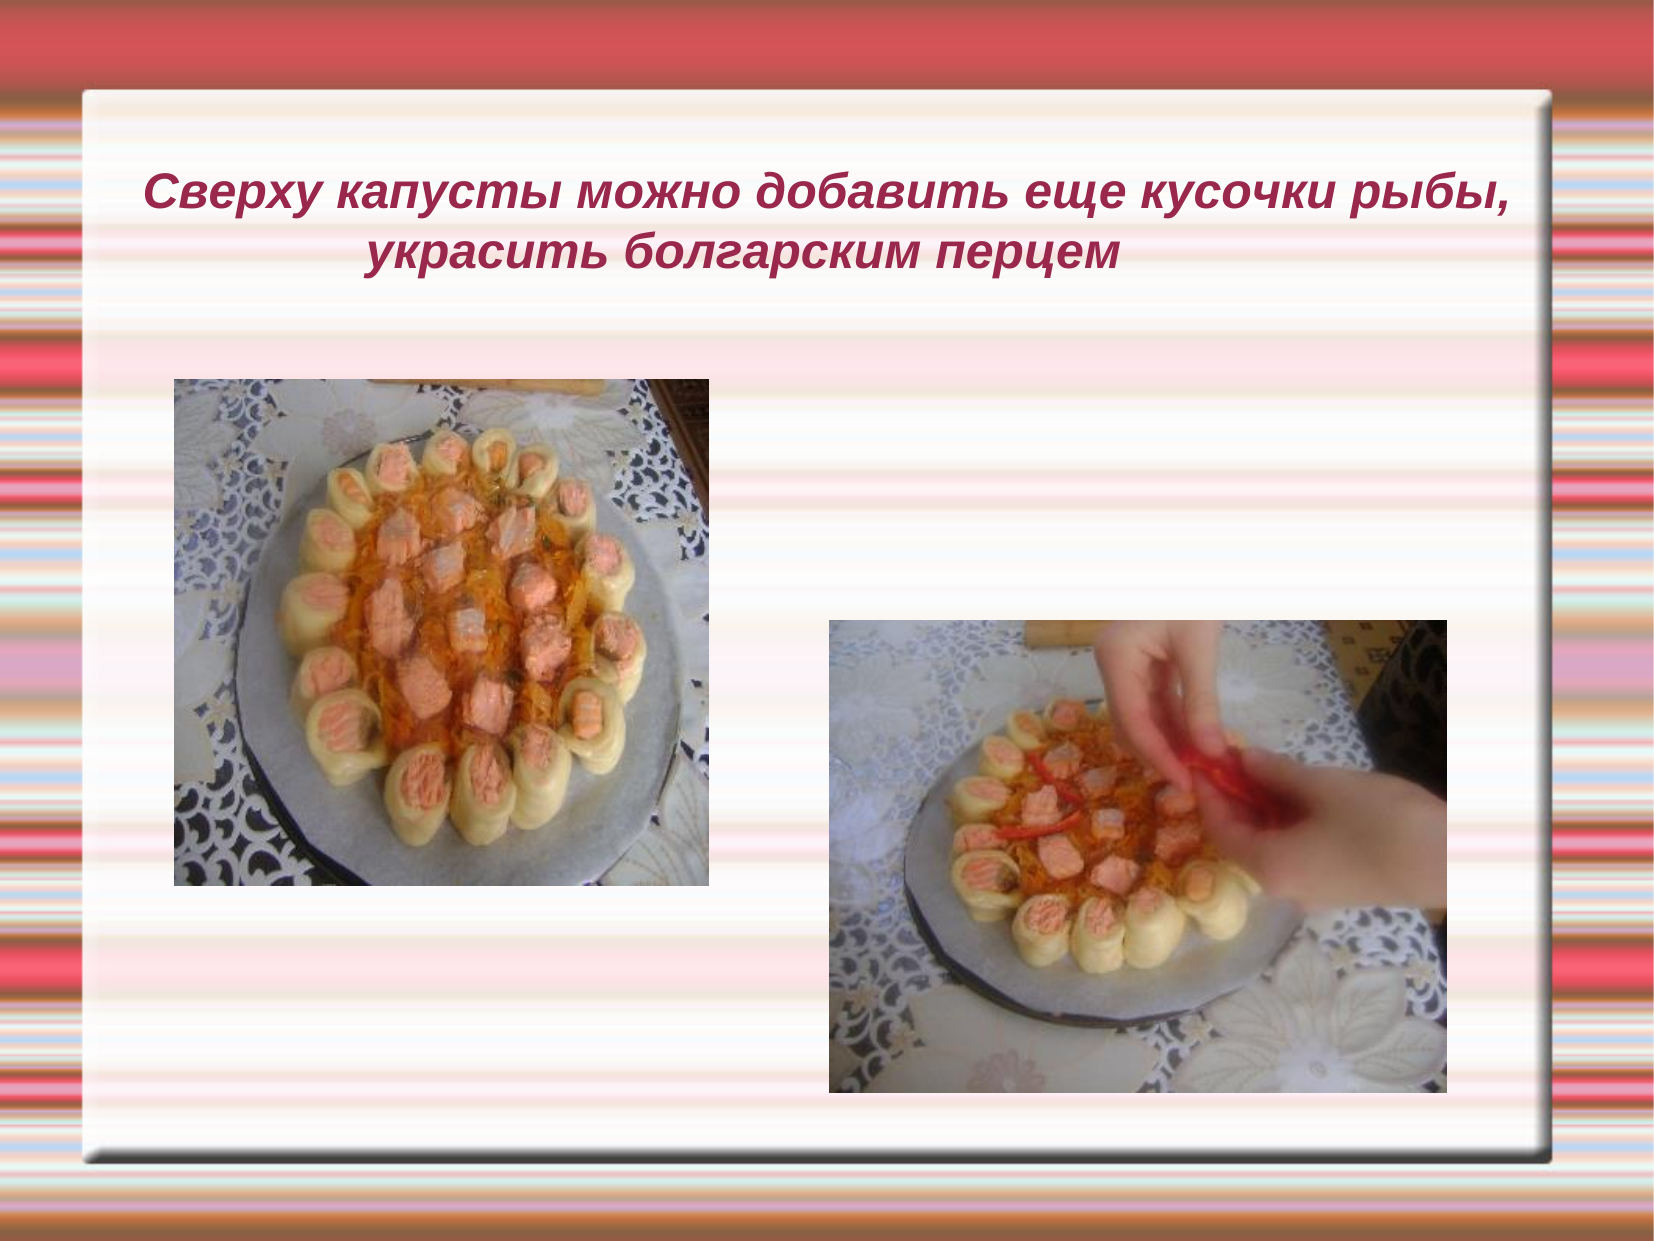

# Сверху капусты можно добавить еще кусочки рыбы, украсить болгарским перцем